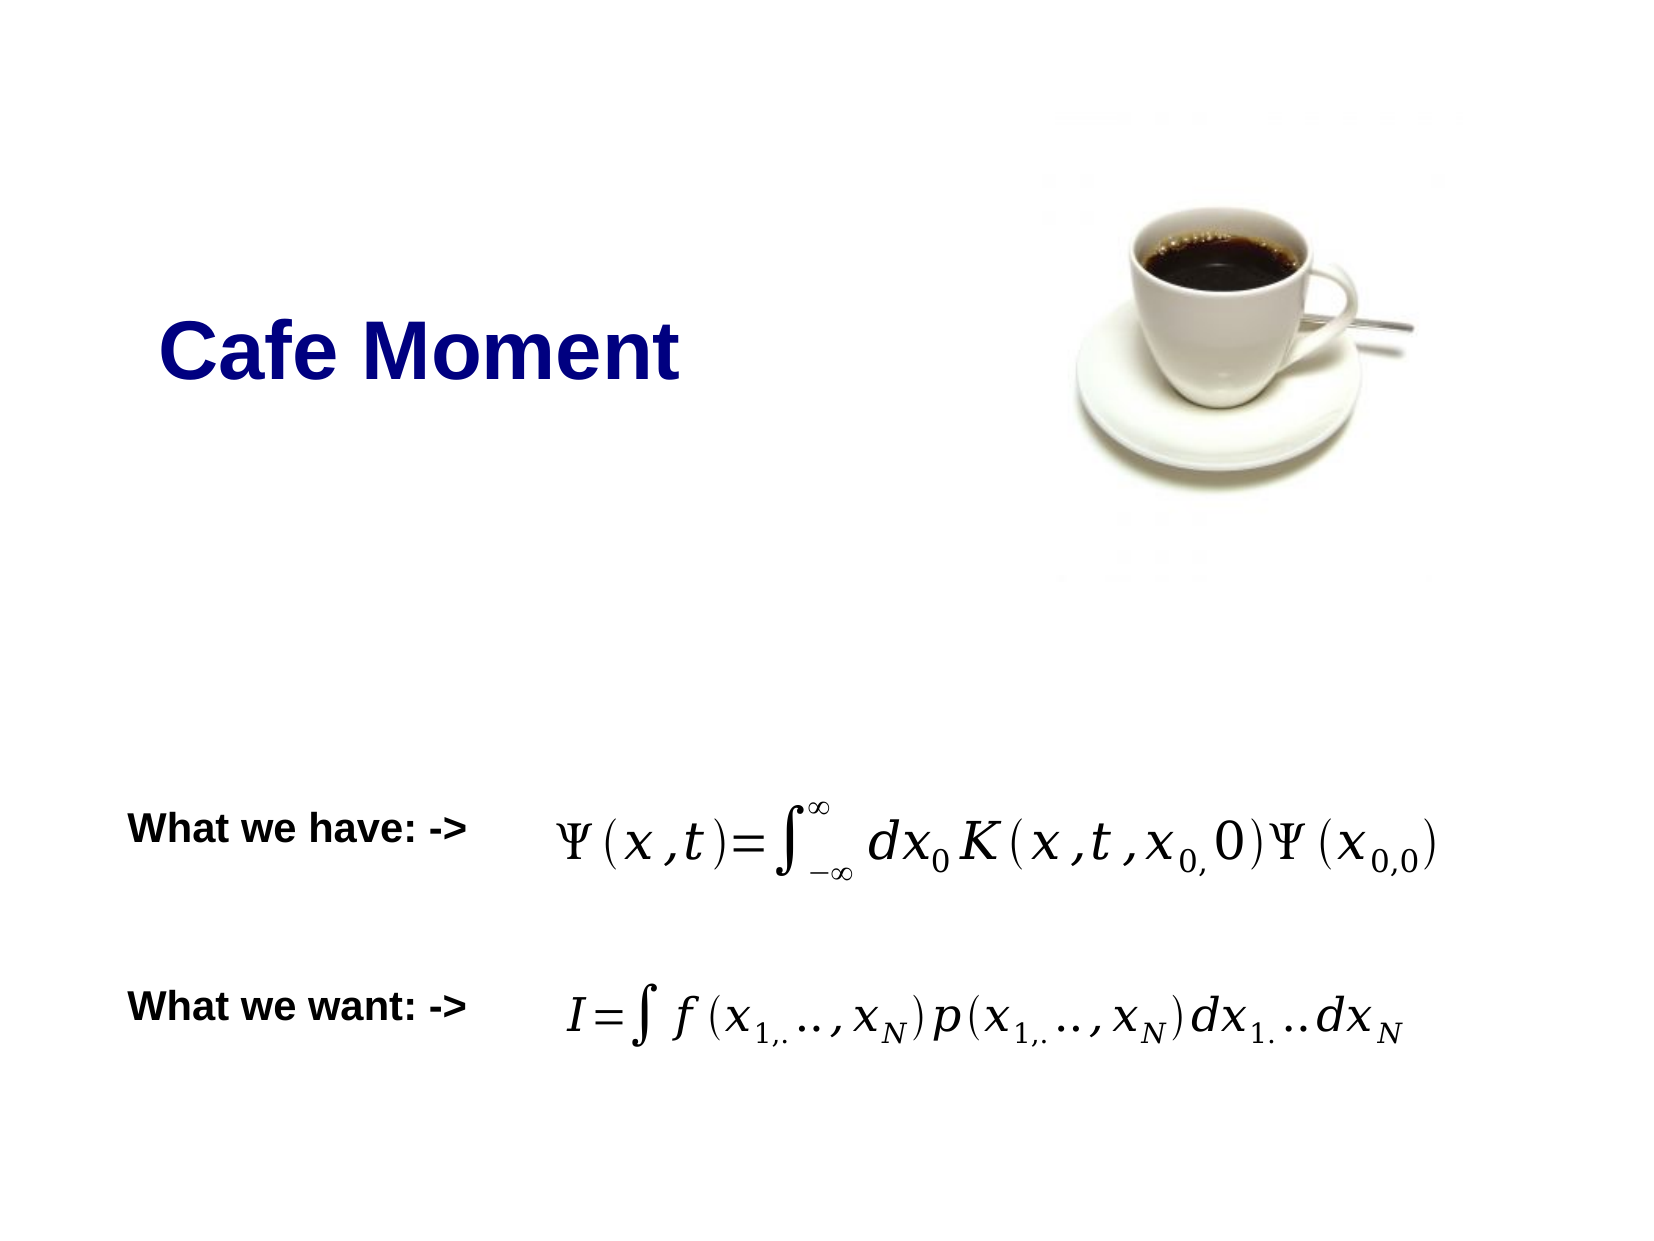

# Cafe Moment
What we have: ->
What we want: ->